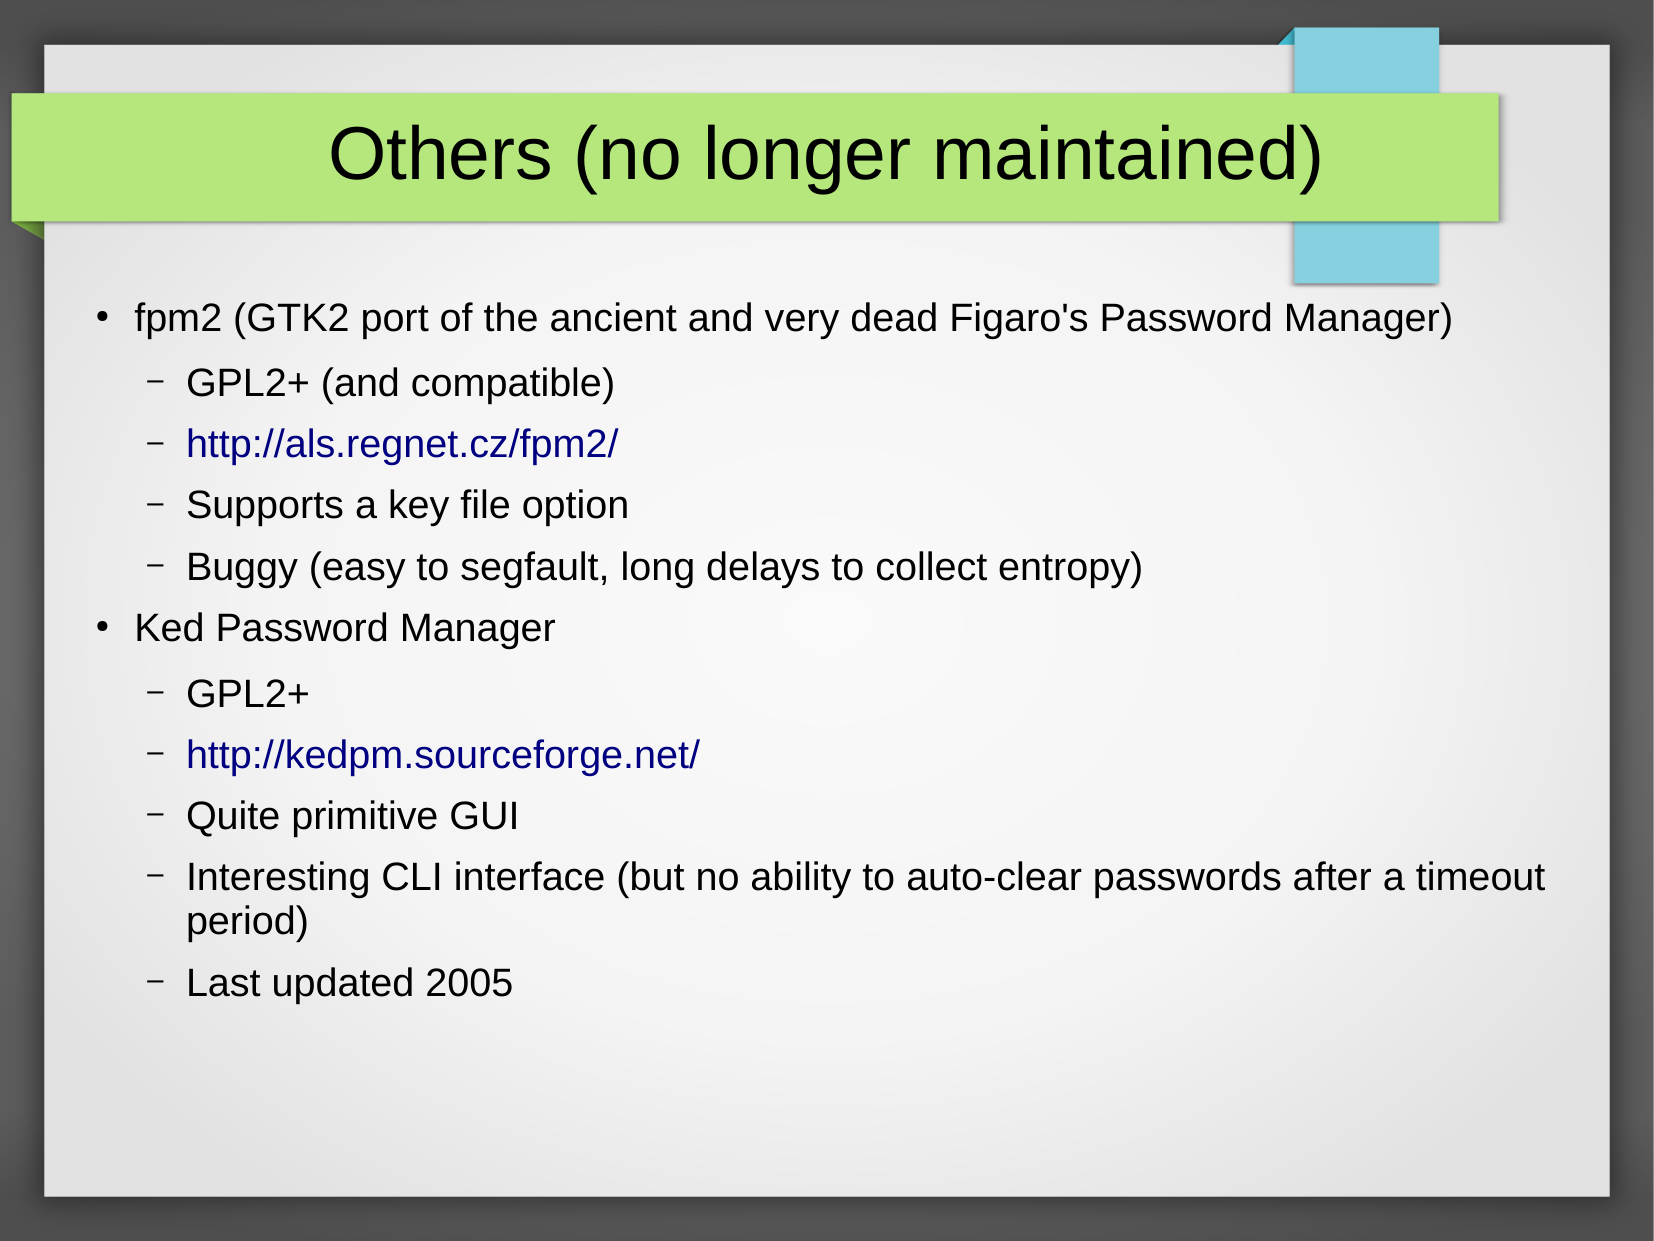

# Others (no longer maintained)
fpm2 (GTK2 port of the ancient and very dead Figaro's Password Manager)
GPL2+ (and compatible)
http://als.regnet.cz/fpm2/
Supports a key file option
Buggy (easy to segfault, long delays to collect entropy)
Ked Password Manager
GPL2+
http://kedpm.sourceforge.net/
Quite primitive GUI
Interesting CLI interface (but no ability to auto-clear passwords after a timeout period)
Last updated 2005